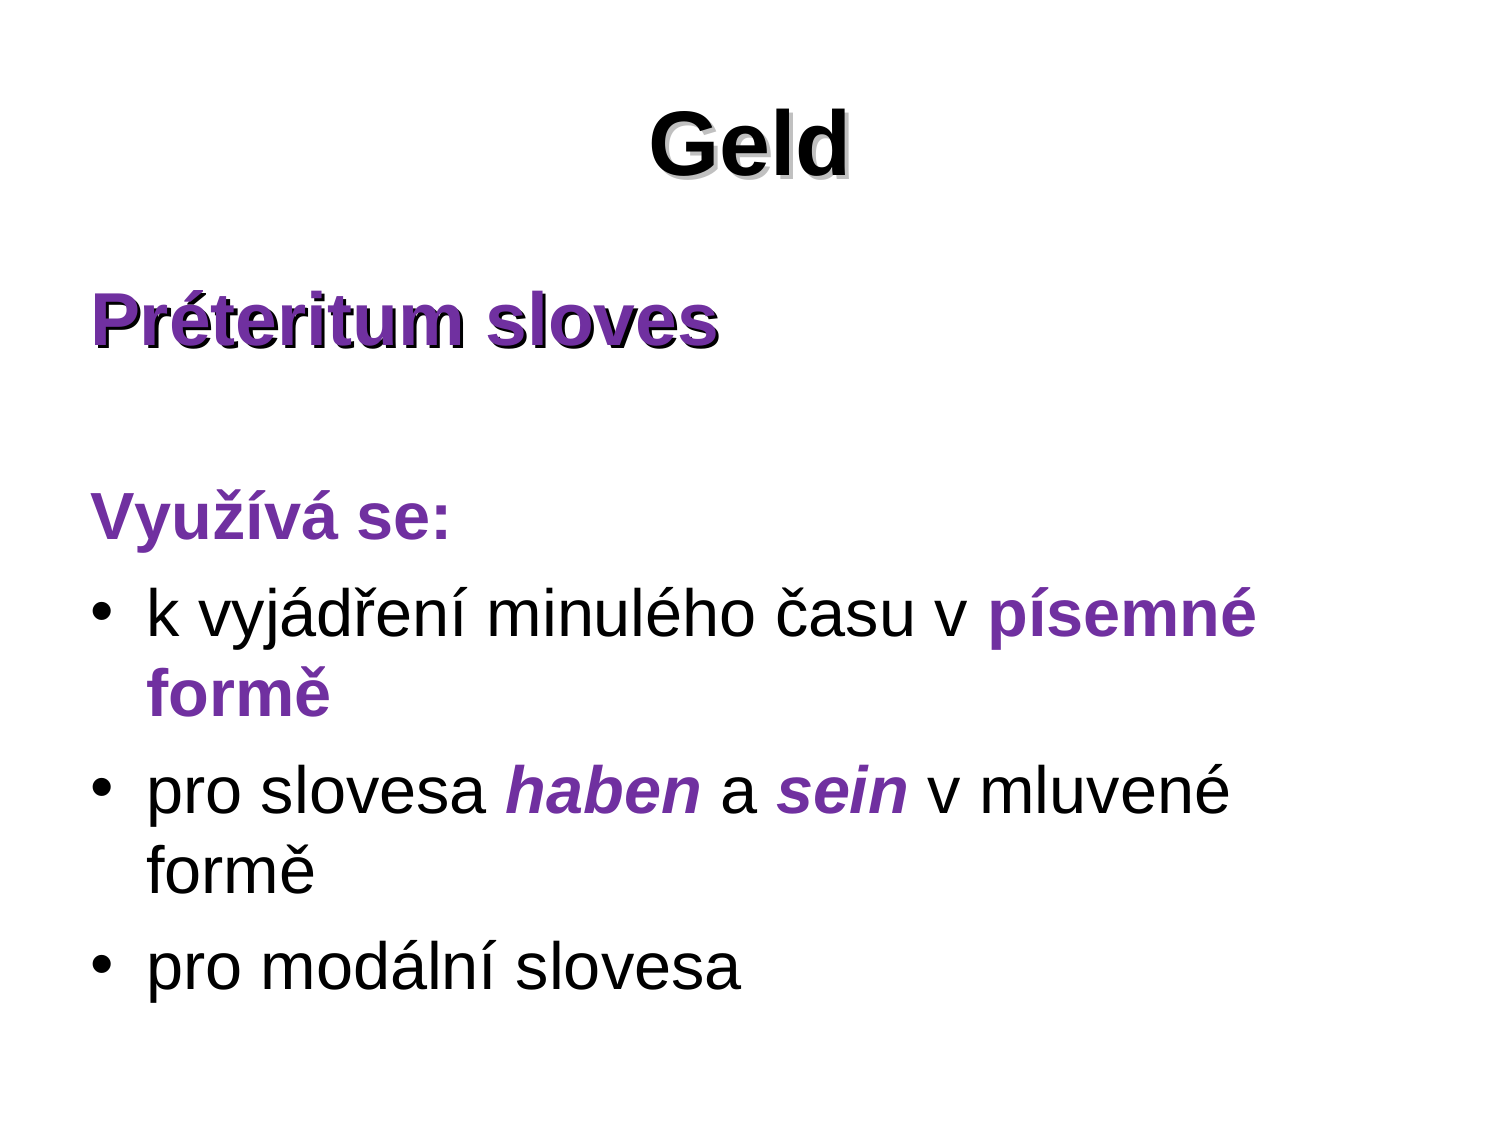

# Geld
Préteritum sloves
Využívá se:
k vyjádření minulého času v písemné formě
pro slovesa haben a sein v mluvené formě
pro modální slovesa